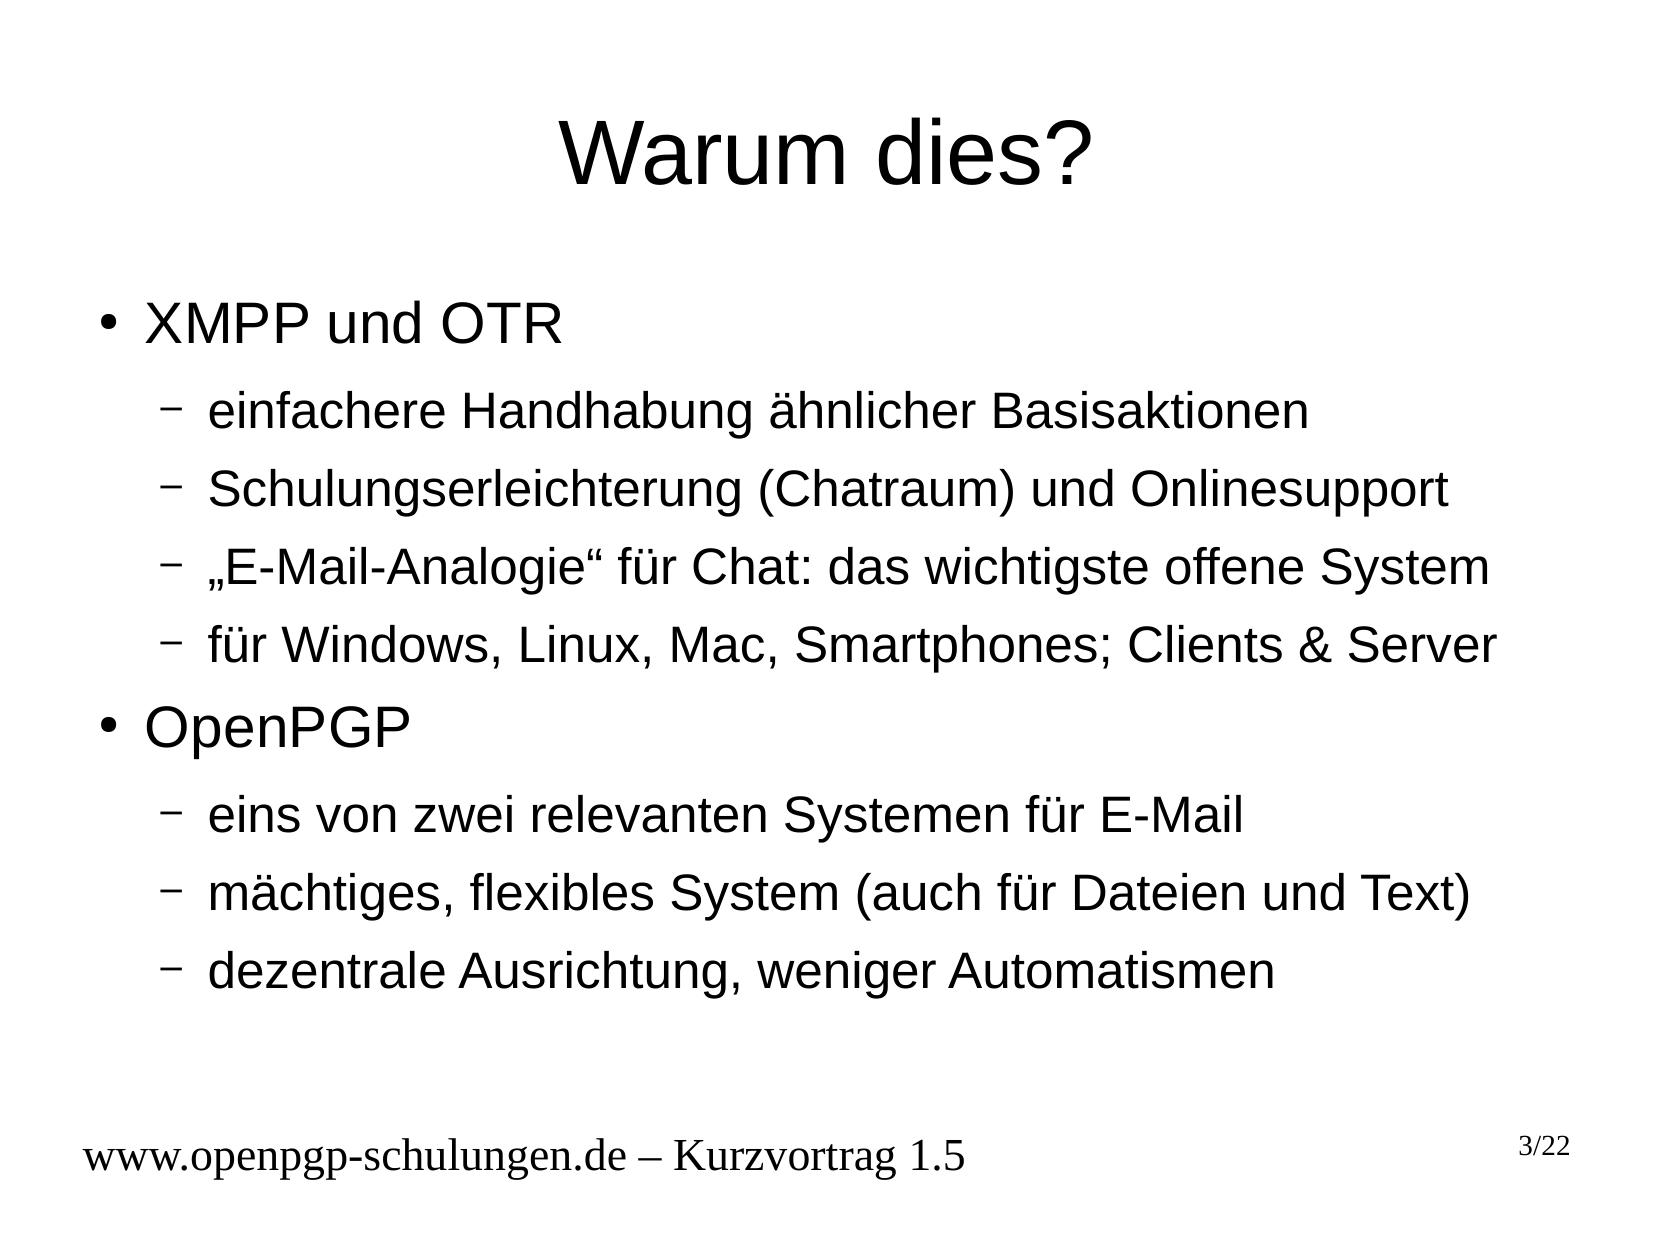

# Warum dies?
XMPP und OTR
einfachere Handhabung ähnlicher Basisaktionen
Schulungserleichterung (Chatraum) und Onlinesupport
„E-Mail-Analogie“ für Chat: das wichtigste offene System
für Windows, Linux, Mac, Smartphones; Clients & Server
OpenPGP
eins von zwei relevanten Systemen für E-Mail
mächtiges, flexibles System (auch für Dateien und Text)
dezentrale Ausrichtung, weniger Automatismen
3